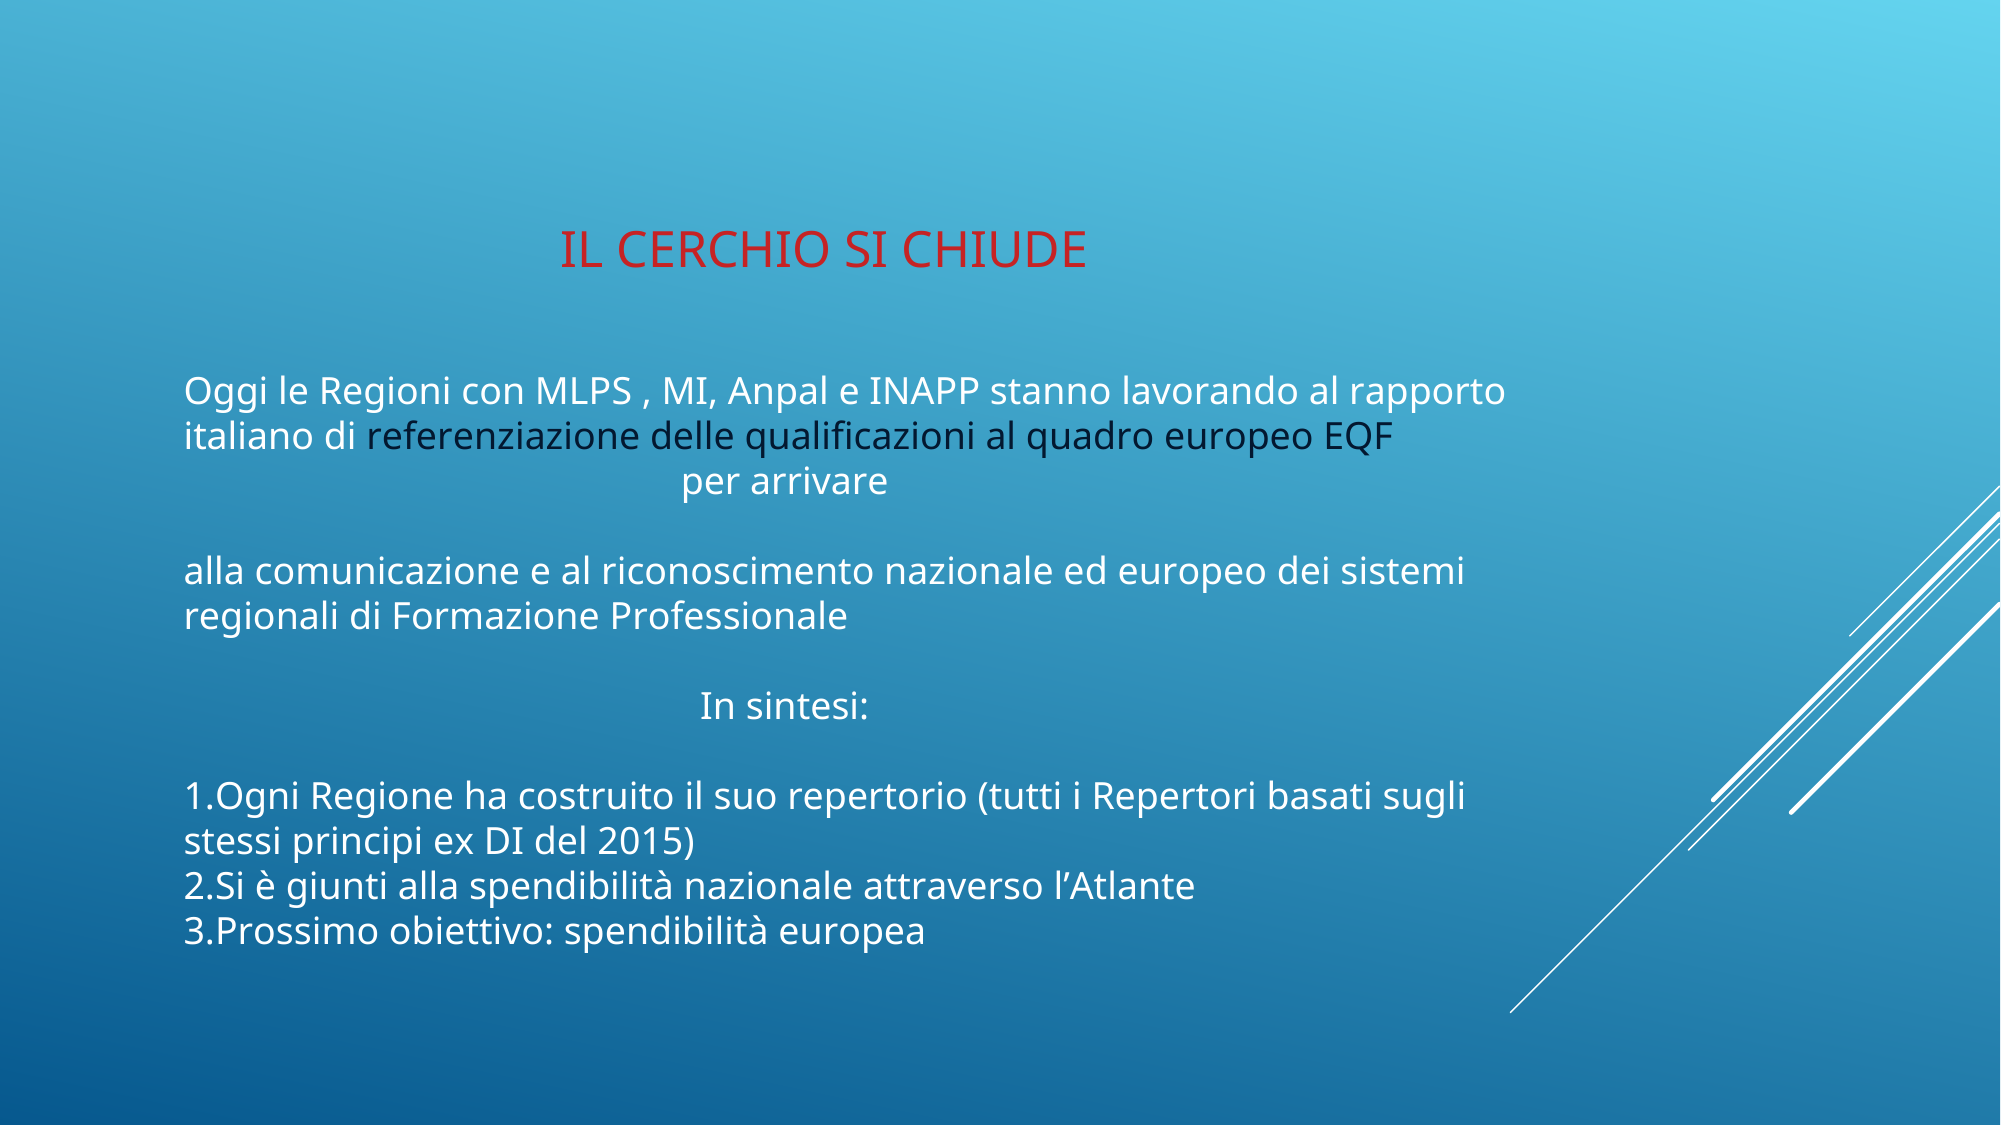

IL CERCHIO SI CHIUDE
Oggi le Regioni con MLPS , MI, Anpal e INAPP stanno lavorando al rapporto italiano di referenziazione delle qualificazioni al quadro europeo EQF
 per arrivare
alla comunicazione e al riconoscimento nazionale ed europeo dei sistemi regionali di Formazione Professionale
 In sintesi:
Ogni Regione ha costruito il suo repertorio (tutti i Repertori basati sugli stessi principi ex DI del 2015)
Si è giunti alla spendibilità nazionale attraverso l’Atlante
Prossimo obiettivo: spendibilità europea